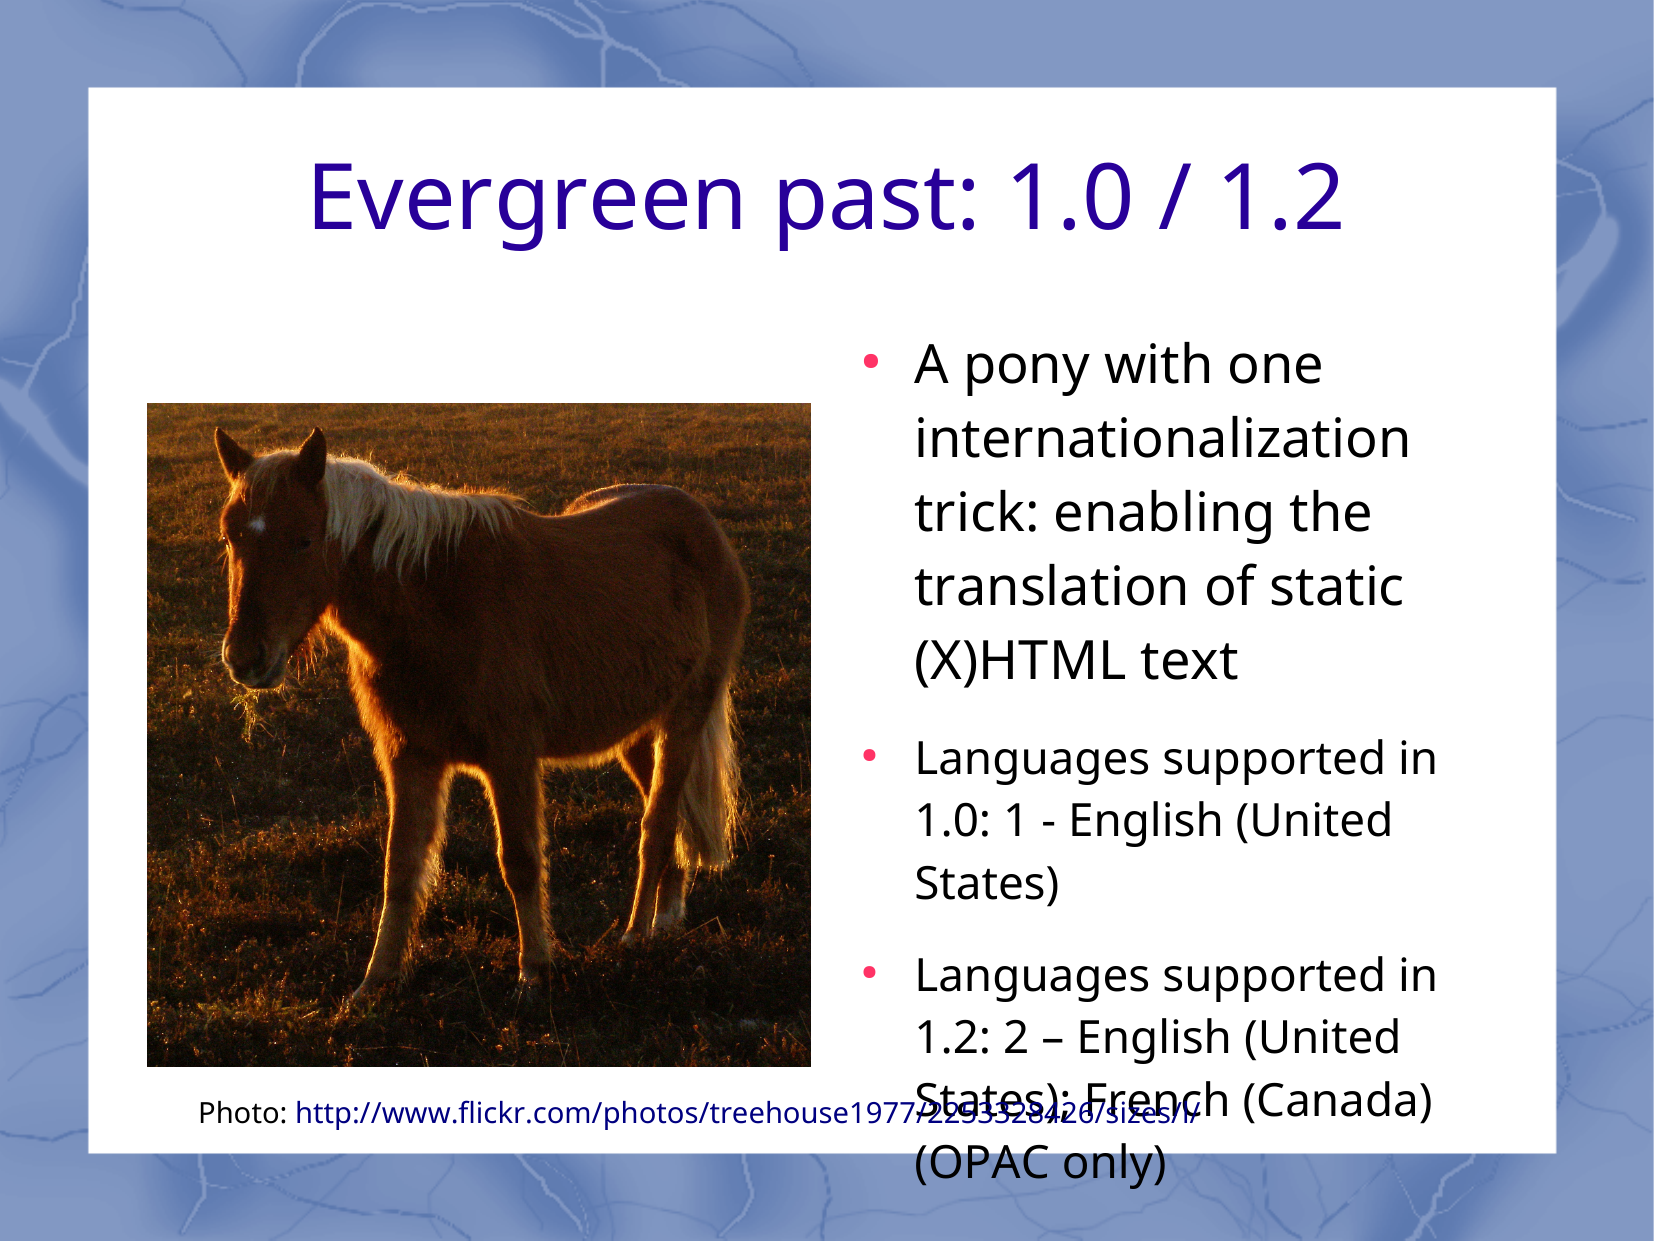

# Evergreen past: 1.0 / 1.2
A pony with one internationalization trick: enabling the translation of static (X)HTML text
Languages supported in 1.0: 1 - English (United States)
Languages supported in 1.2: 2 – English (United States); French (Canada) (OPAC only)
Photo: http://www.flickr.com/photos/treehouse1977/2253328426/sizes/l/